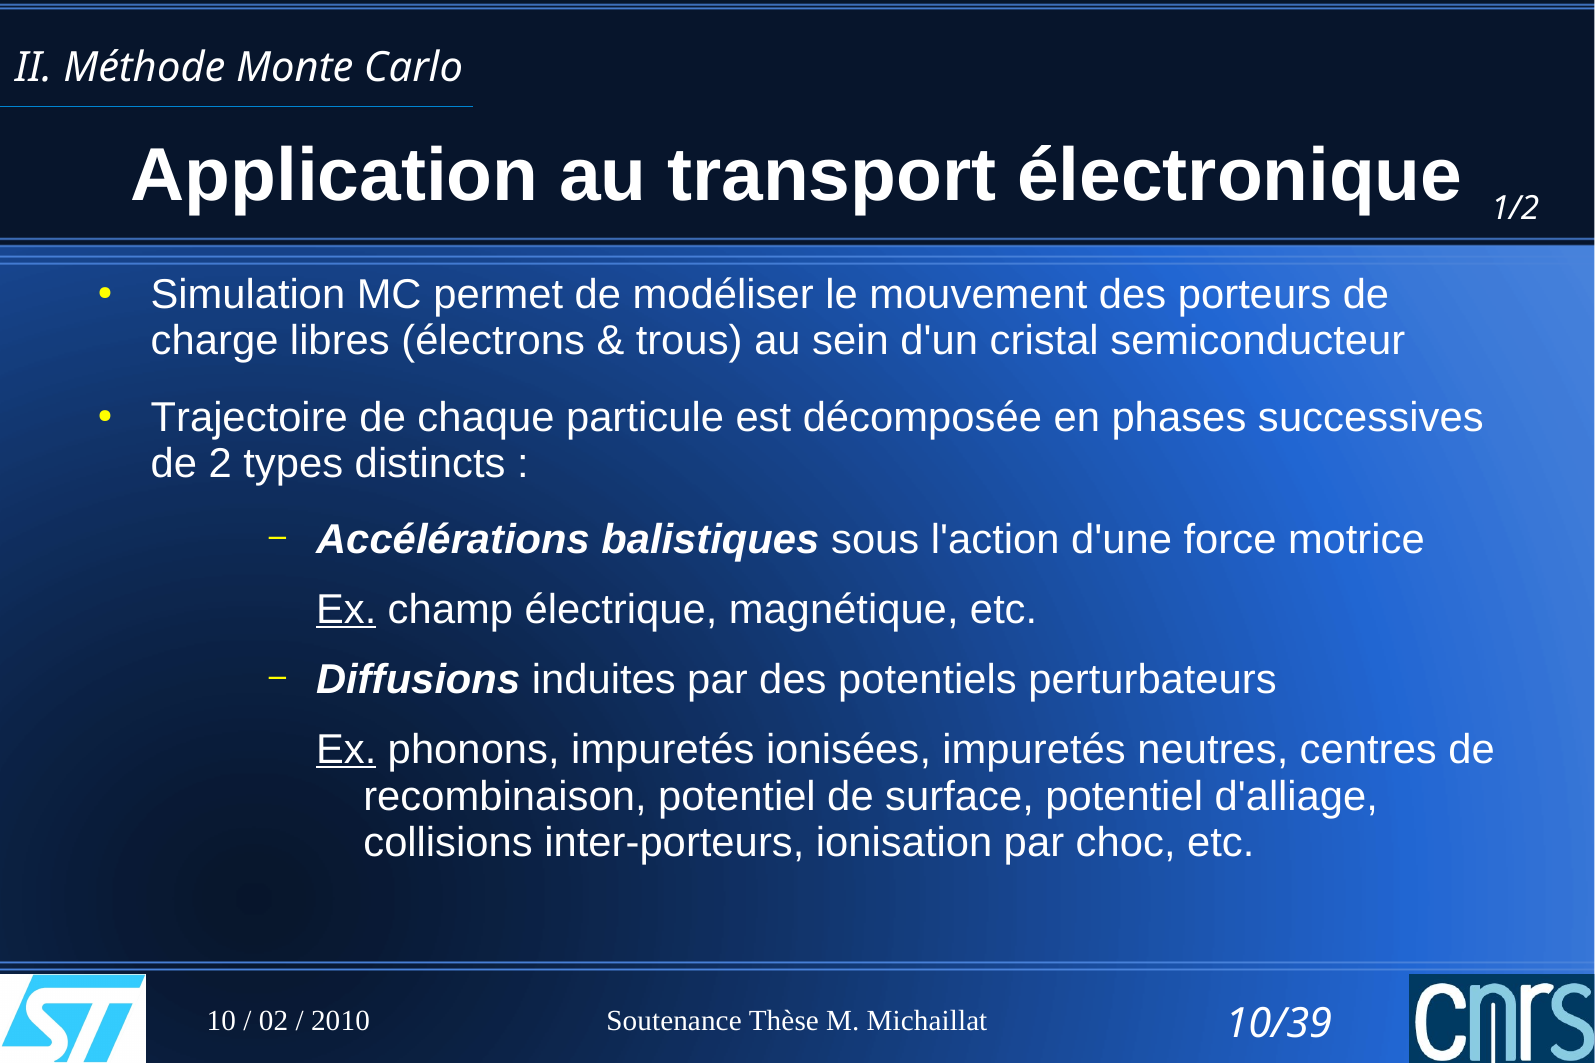

II. Méthode Monte Carlo
# Application au transport électronique
1/2
Simulation MC permet de modéliser le mouvement des porteurs de charge libres (électrons & trous) au sein d'un cristal semiconducteur
Trajectoire de chaque particule est décomposée en phases successives de 2 types distincts :
Accélérations balistiques sous l'action d'une force motrice
Ex. champ électrique, magnétique, etc.
Diffusions induites par des potentiels perturbateurs
Ex. phonons, impuretés ionisées, impuretés neutres, centres de recombinaison, potentiel de surface, potentiel d'alliage, collisions inter-porteurs, ionisation par choc, etc.